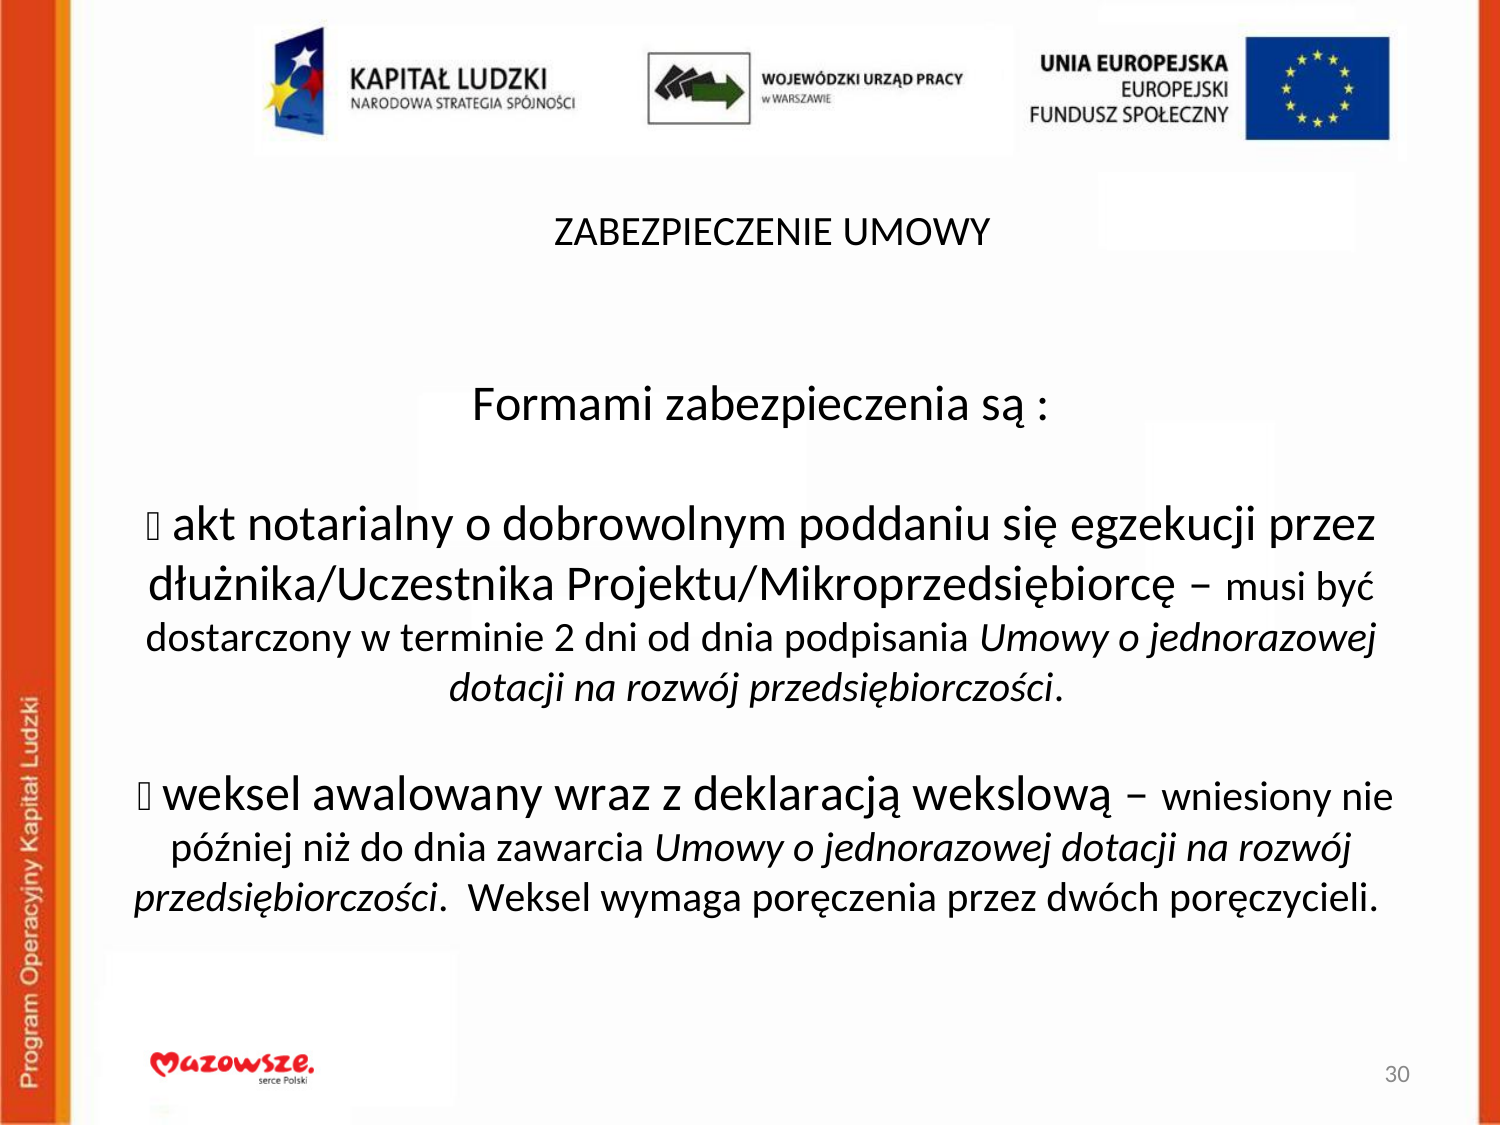

ZABEZPIECZENIE UMOWY
# Formami zabezpieczenia są : akt notarialny o dobrowolnym poddaniu się egzekucji przez dłużnika/Uczestnika Projektu/Mikroprzedsiębiorcę – musi być dostarczony w terminie 2 dni od dnia podpisania Umowy o jednorazowej dotacji na rozwój przedsiębiorczości. weksel awalowany wraz z deklaracją wekslową – wniesiony nie później niż do dnia zawarcia Umowy o jednorazowej dotacji na rozwój przedsiębiorczości. Weksel wymaga poręczenia przez dwóch poręczycieli.